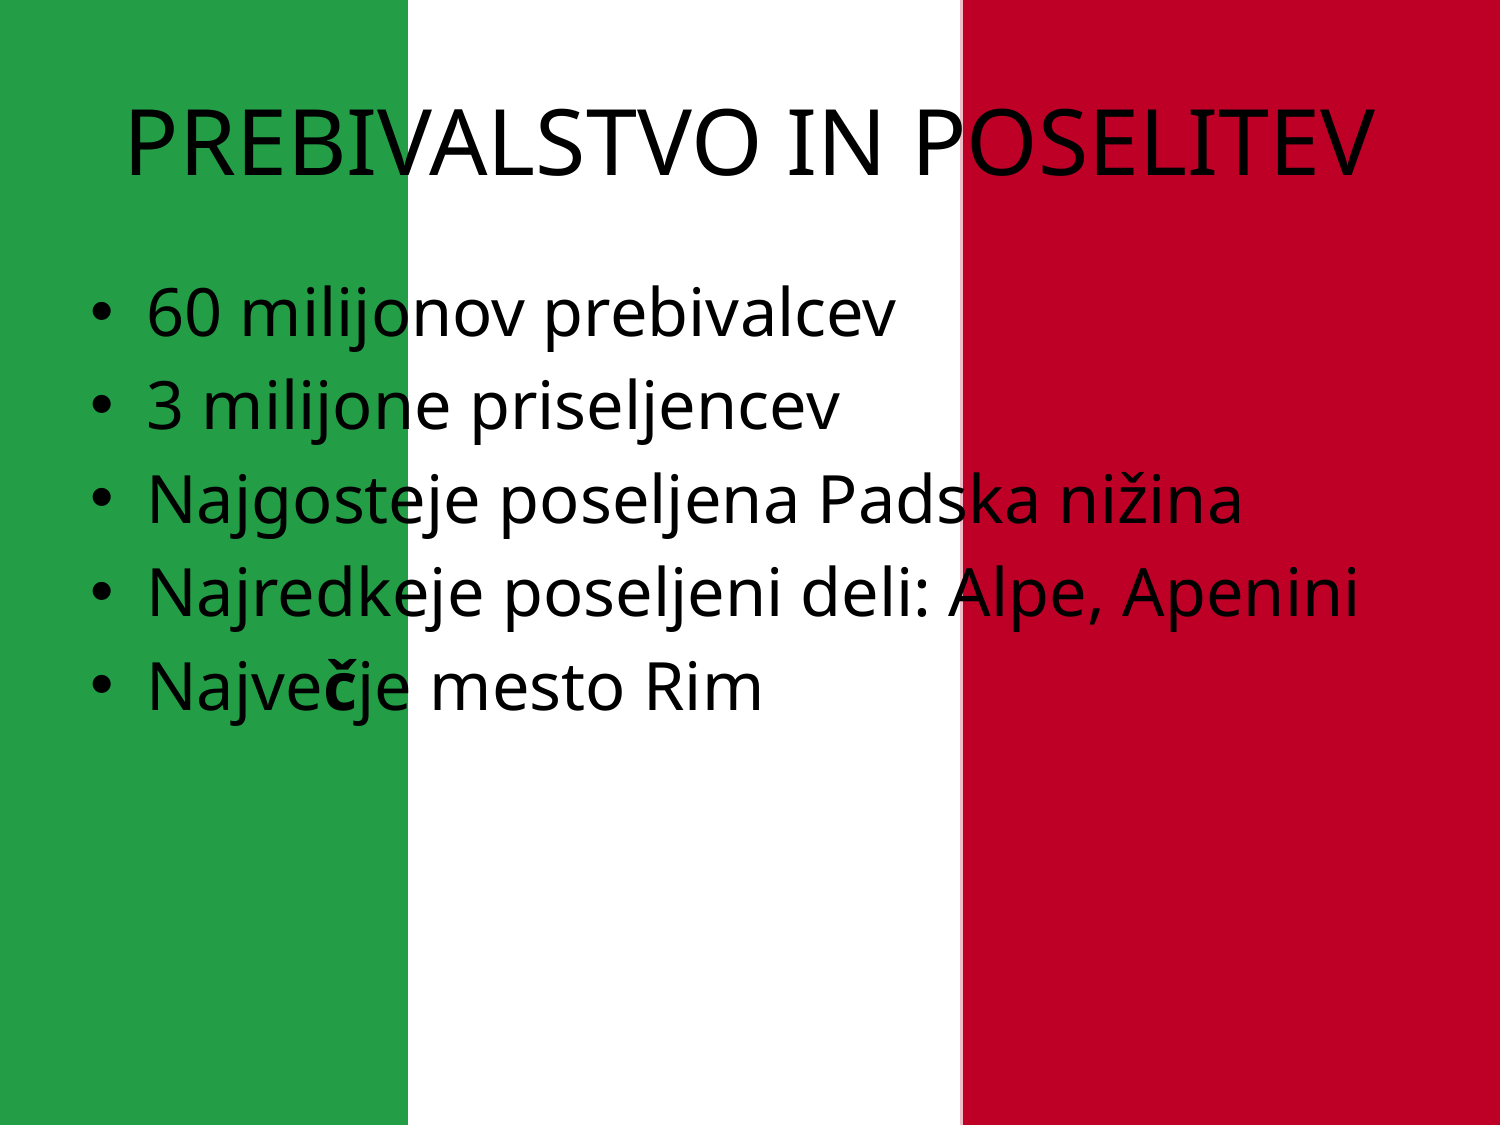

# PREBIVALSTVO IN POSELITEV
60 milijonov prebivalcev
3 milijone priseljencev
Najgosteje poseljena Padska nižina
Najredkeje poseljeni deli: Alpe, Apenini
Največje mesto Rim